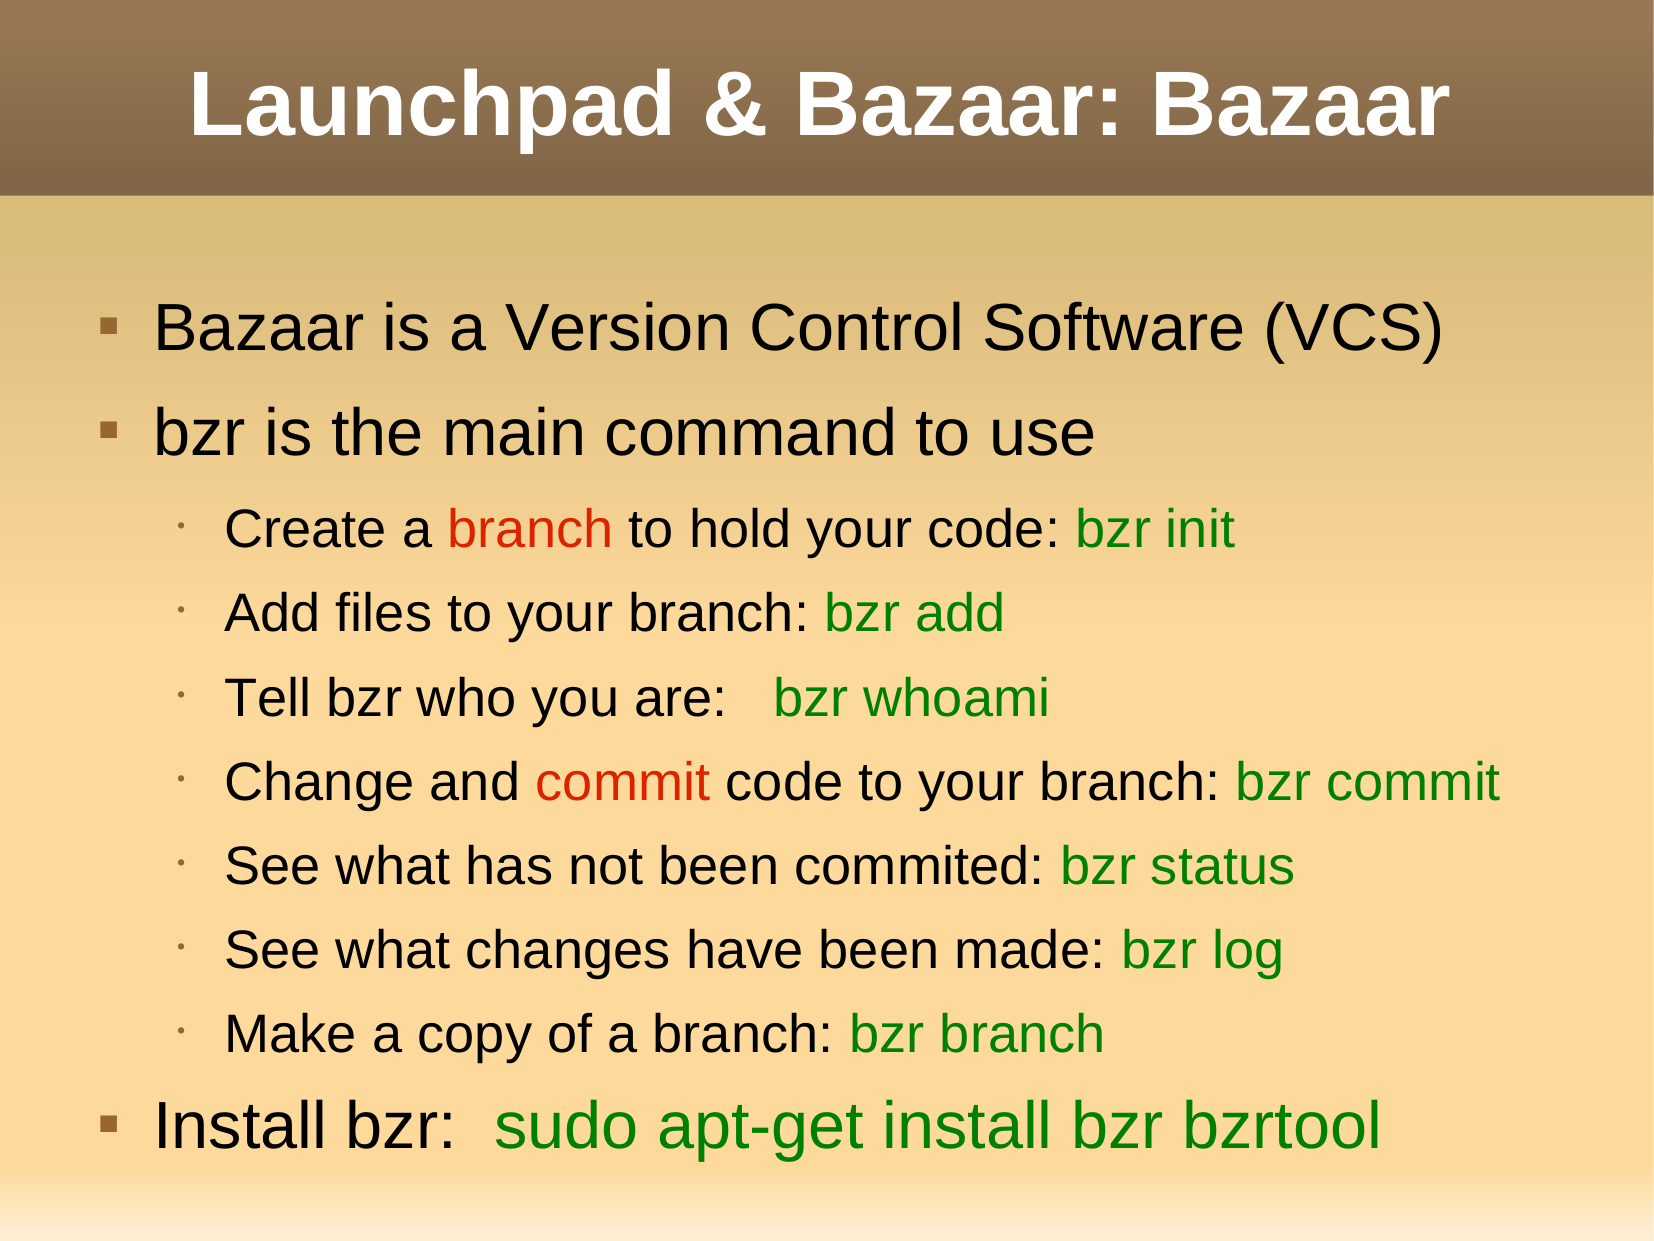

# Launchpad & Bazaar: Bazaar
Bazaar is a Version Control Software (VCS)
bzr is the main command to use
Create a branch to hold your code: bzr init
Add files to your branch: bzr add
Tell bzr who you are: bzr whoami
Change and commit code to your branch: bzr commit
See what has not been commited: bzr status
See what changes have been made: bzr log
Make a copy of a branch: bzr branch
Install bzr: sudo apt-get install bzr bzrtool